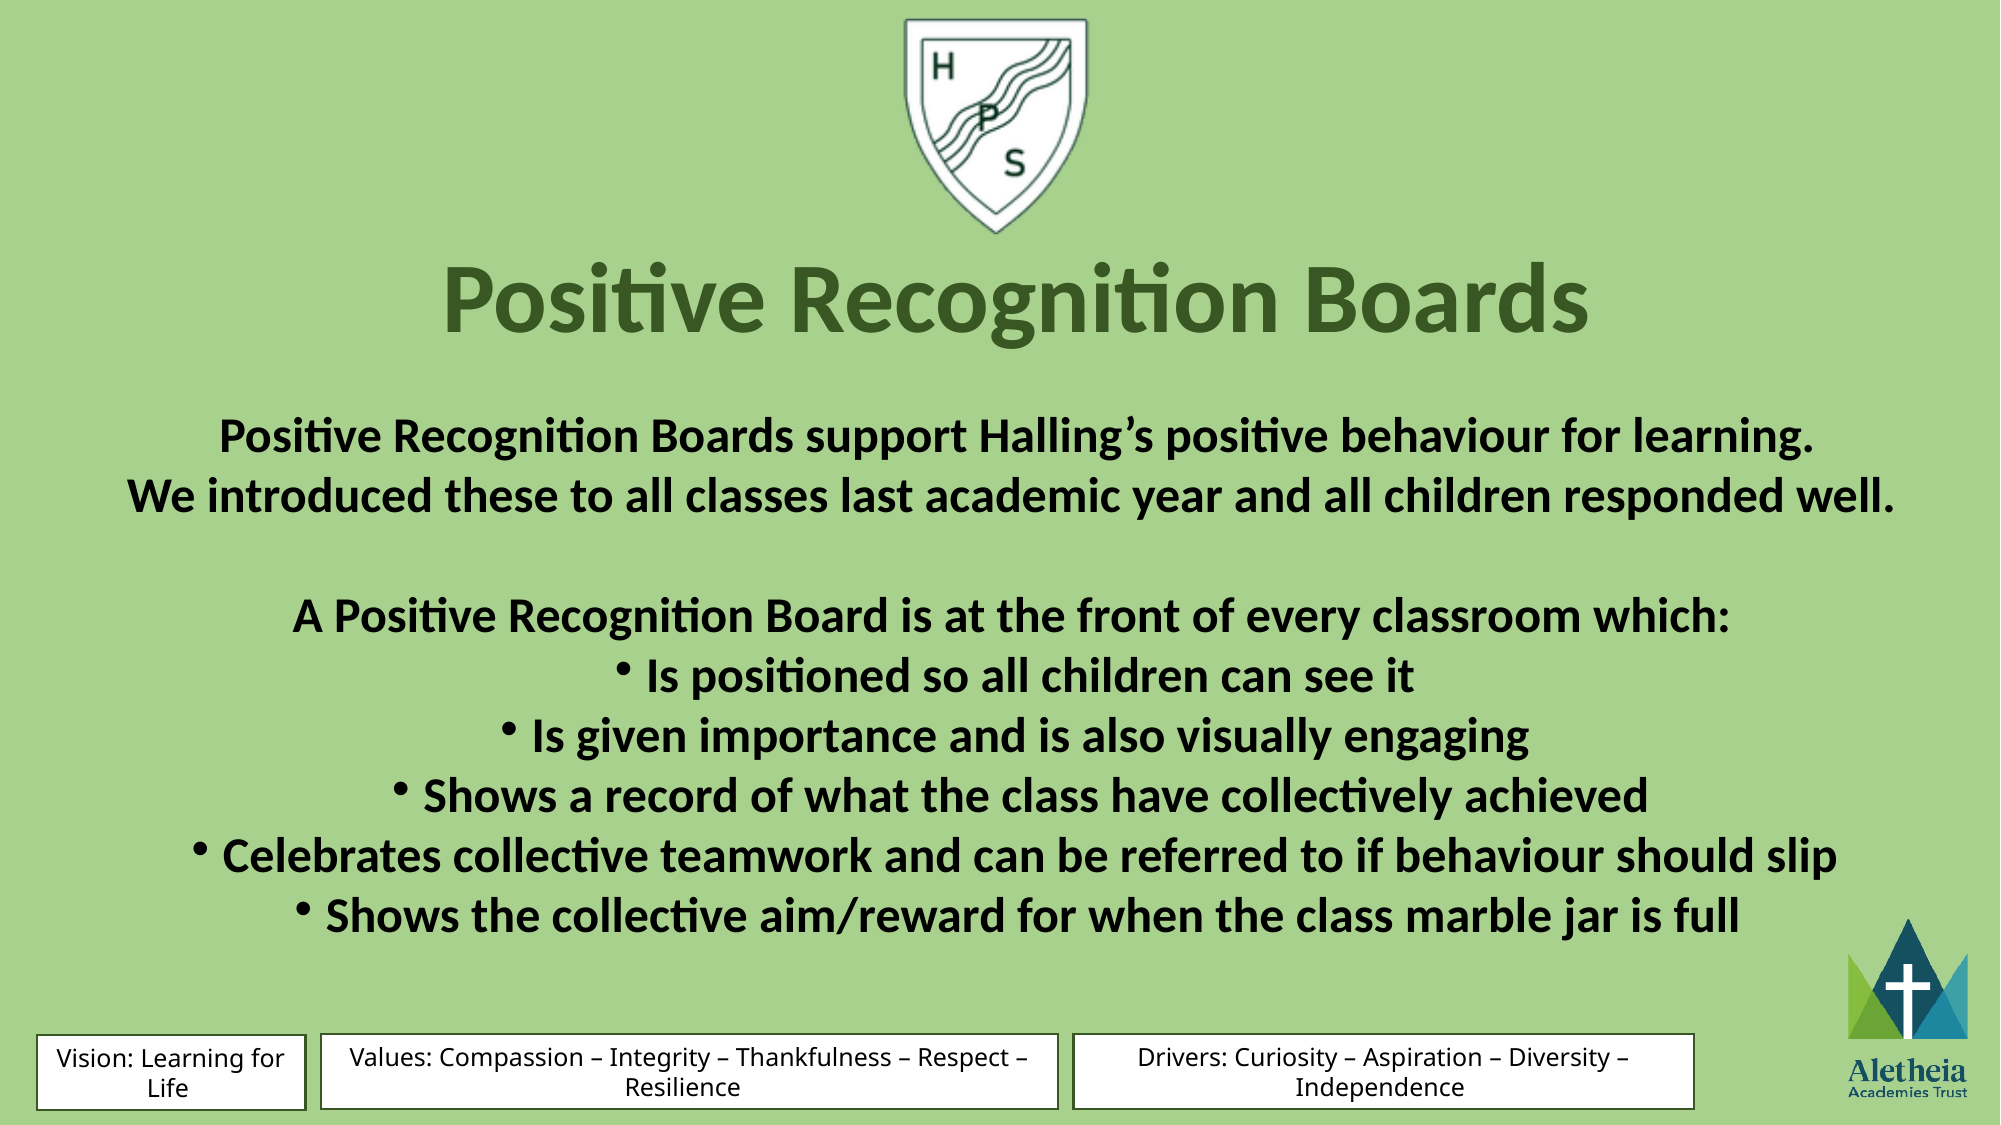

Positive Recognition Boards
Positive Recognition Boards support Halling’s positive behaviour for learning.
We introduced these to all classes last academic year and all children responded well.
A Positive Recognition Board is at the front of every classroom which:
Is positioned so all children can see it
Is given importance and is also visually engaging
Shows a record of what the class have collectively achieved
Celebrates collective teamwork and can be referred to if behaviour should slip
Shows the collective aim/reward for when the class marble jar is full
Values: Compassion – Integrity – Thankfulness – Respect – Resilience
Drivers: Curiosity – Aspiration – Diversity – Independence
Vision: Learning for Life